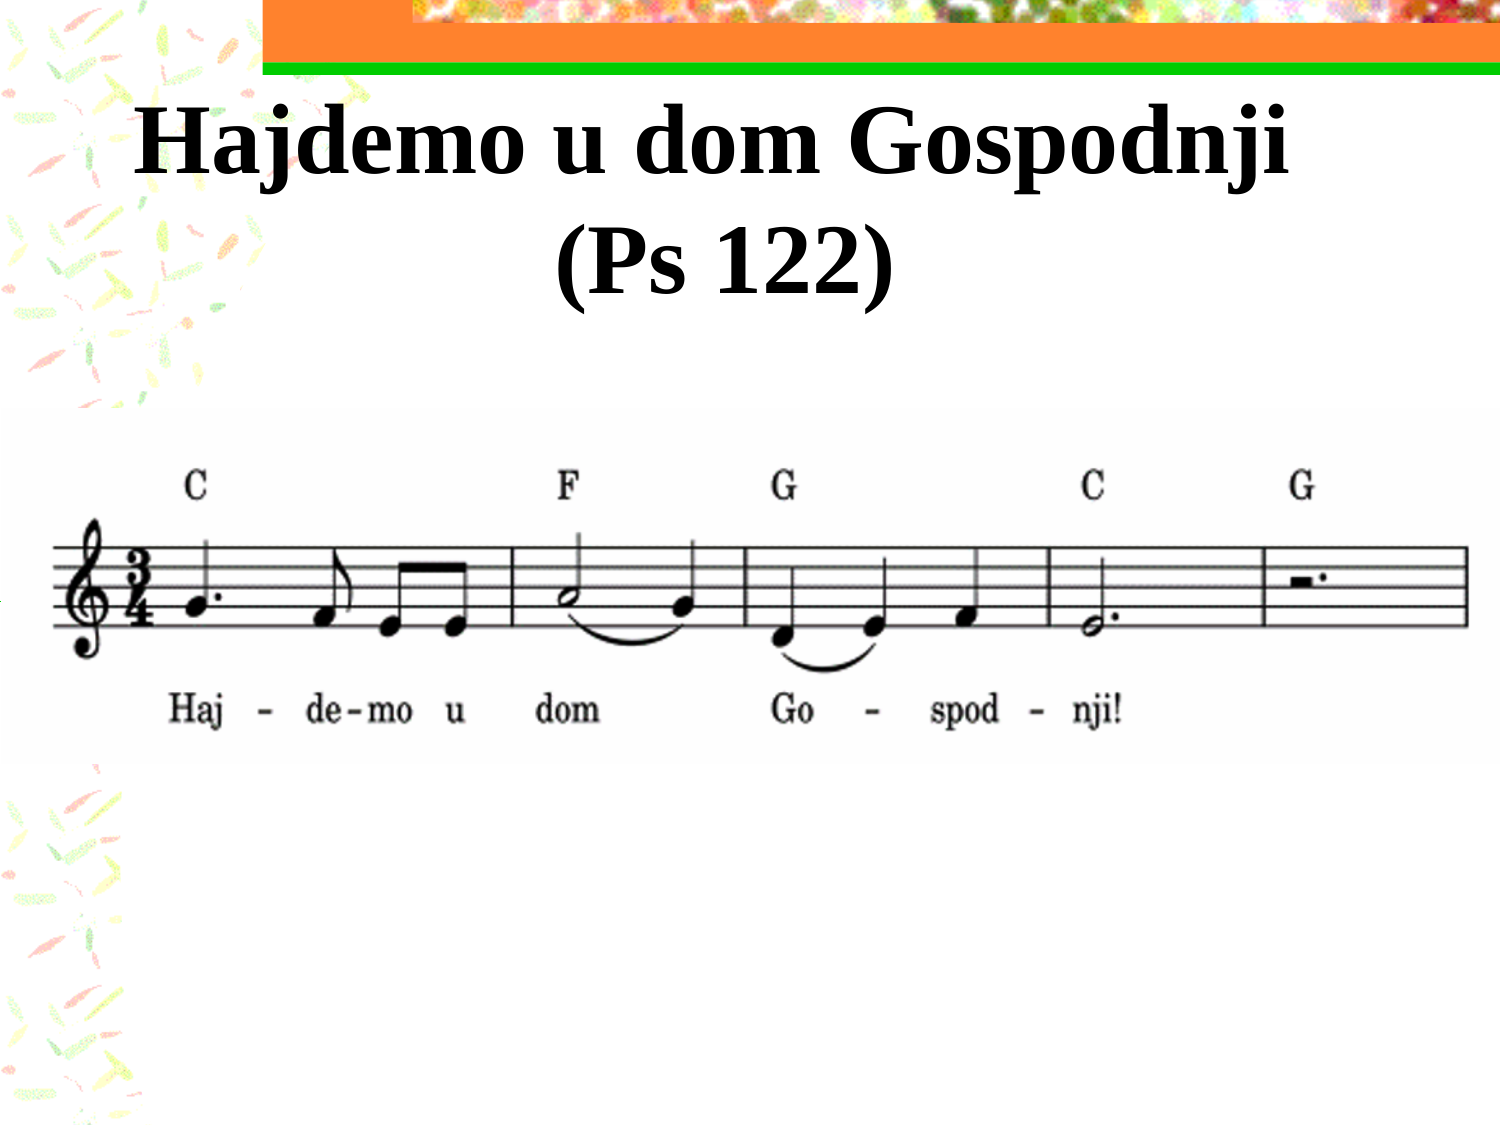

# Hajdemo u dom Gospodnji (Ps 122)